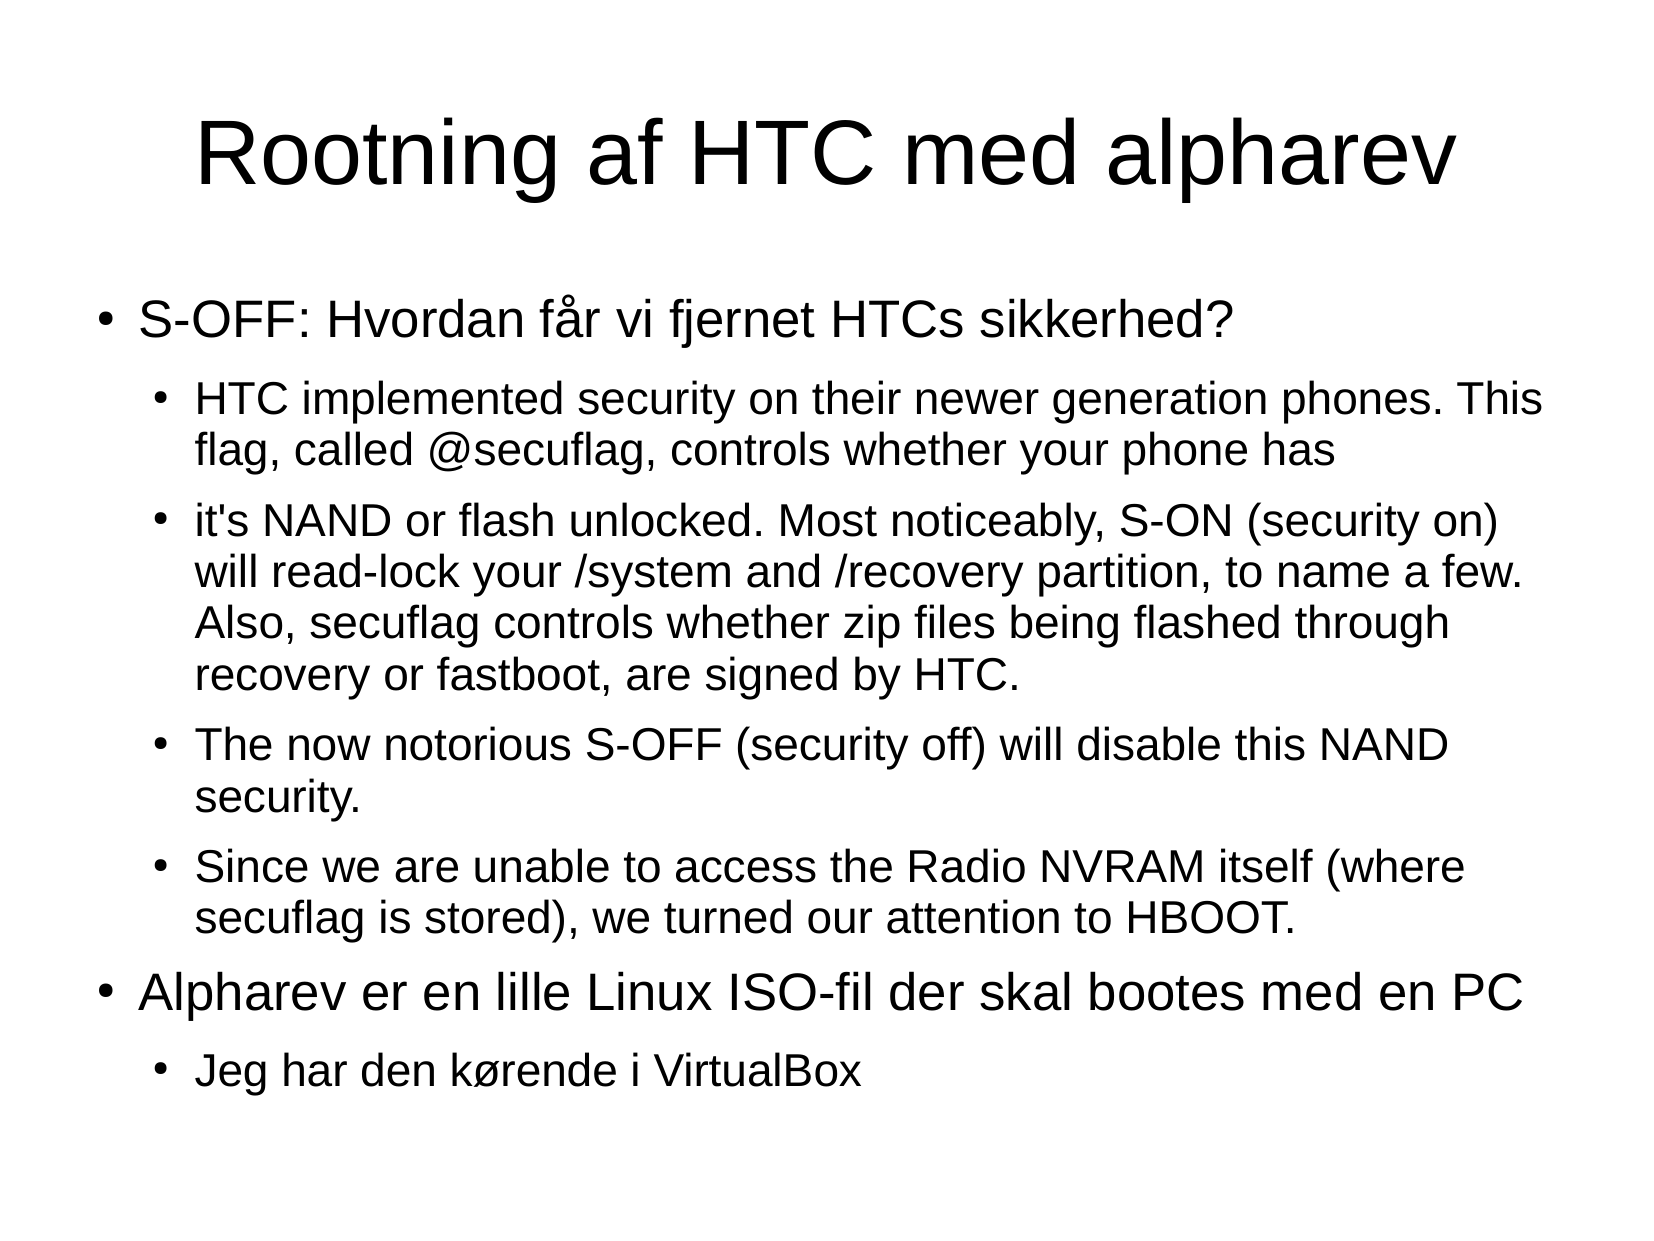

# Rootning af HTC med alpharev
S-OFF: Hvordan får vi fjernet HTCs sikkerhed?
HTC implemented security on their newer generation phones. This flag, called @secuflag, controls whether your phone has
it's NAND or flash unlocked. Most noticeably, S-ON (security on) will read-lock your /system and /recovery partition, to name a few. Also, secuflag controls whether zip files being flashed through recovery or fastboot, are signed by HTC.
The now notorious S-OFF (security off) will disable this NAND security.
Since we are unable to access the Radio NVRAM itself (where secuflag is stored), we turned our attention to HBOOT.
Alpharev er en lille Linux ISO-fil der skal bootes med en PC
Jeg har den kørende i VirtualBox